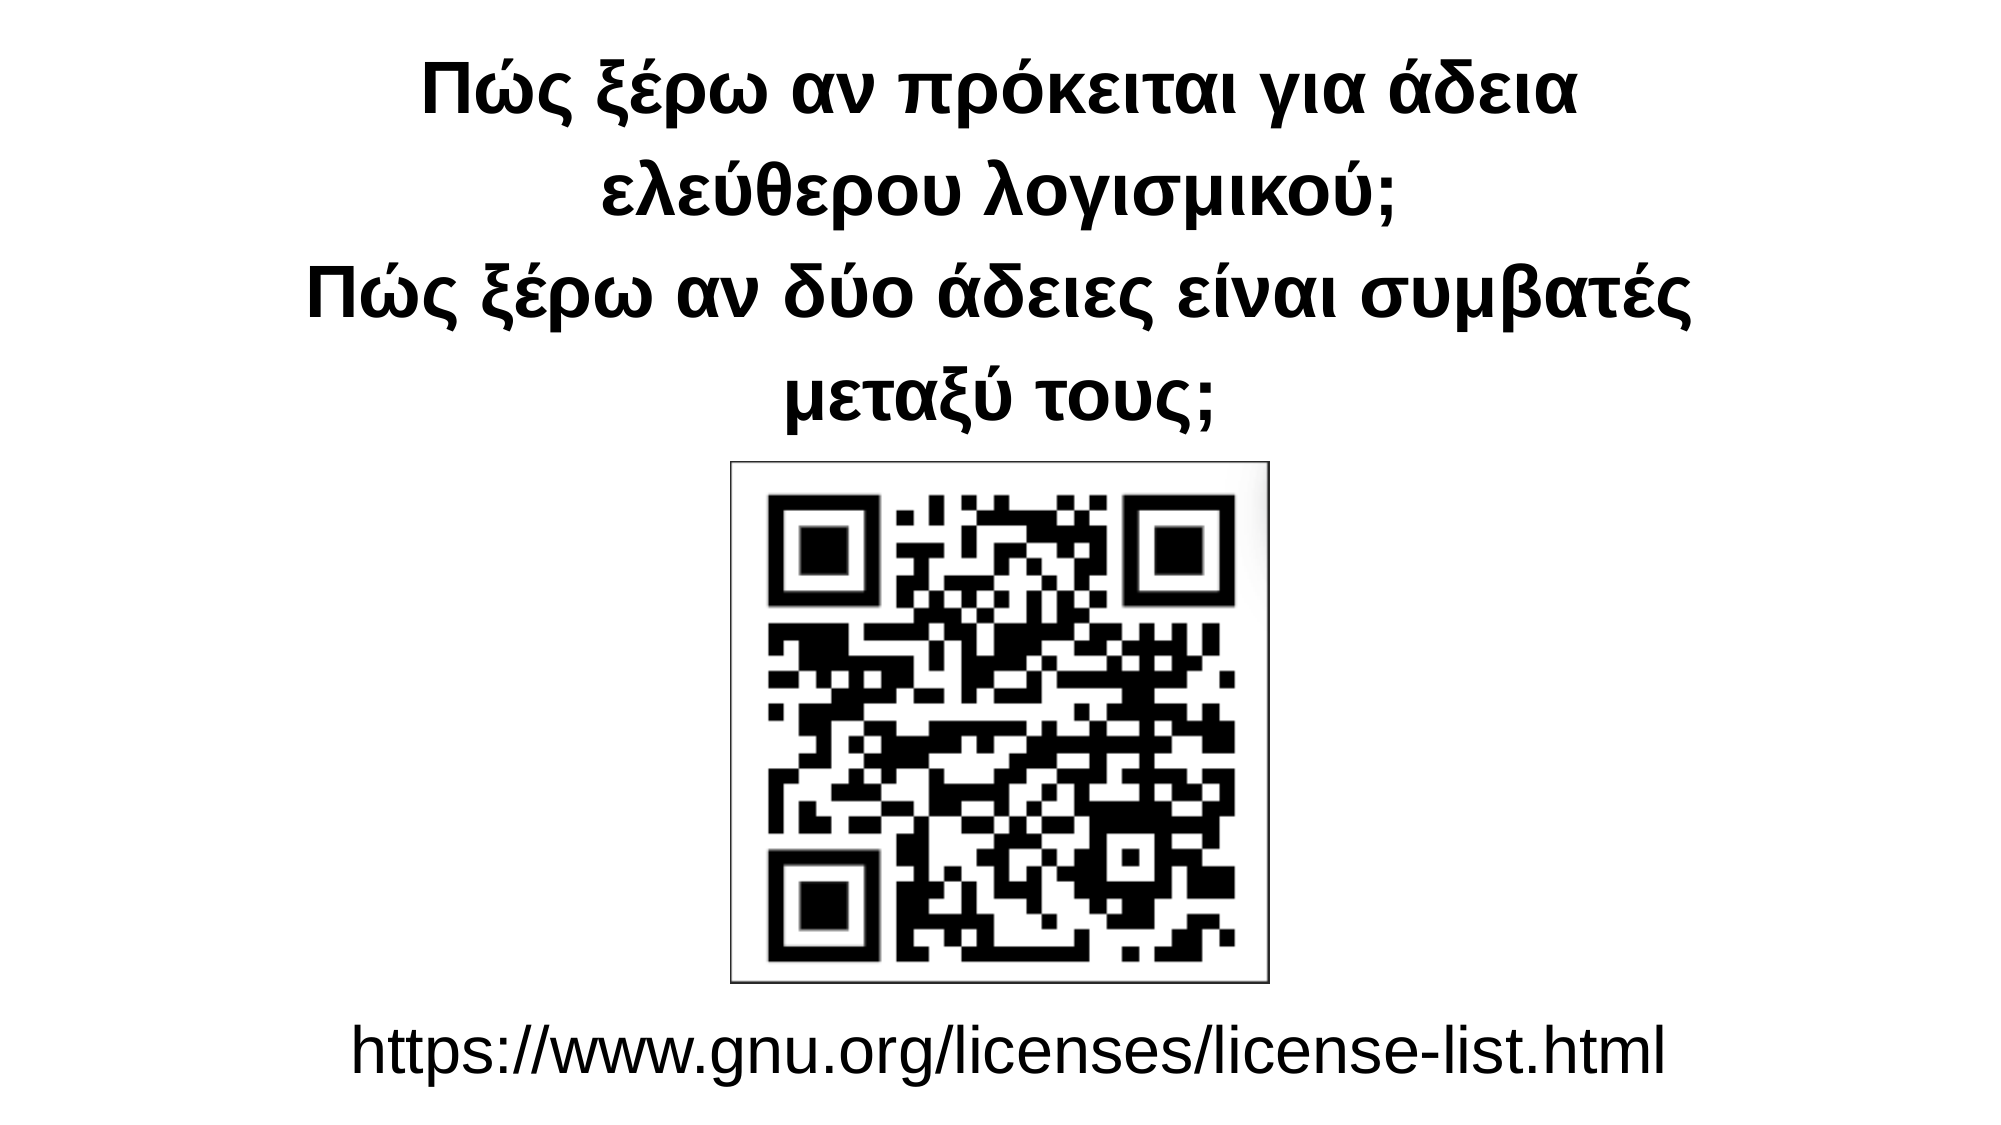

# Πώς ξέρω αν πρόκειται για άδεια ελεύθερου λογισμικού; Πώς ξέρω αν δύο άδειες είναι συμβατές μεταξύ τους;
https://www.gnu.org/licenses/license-list.html